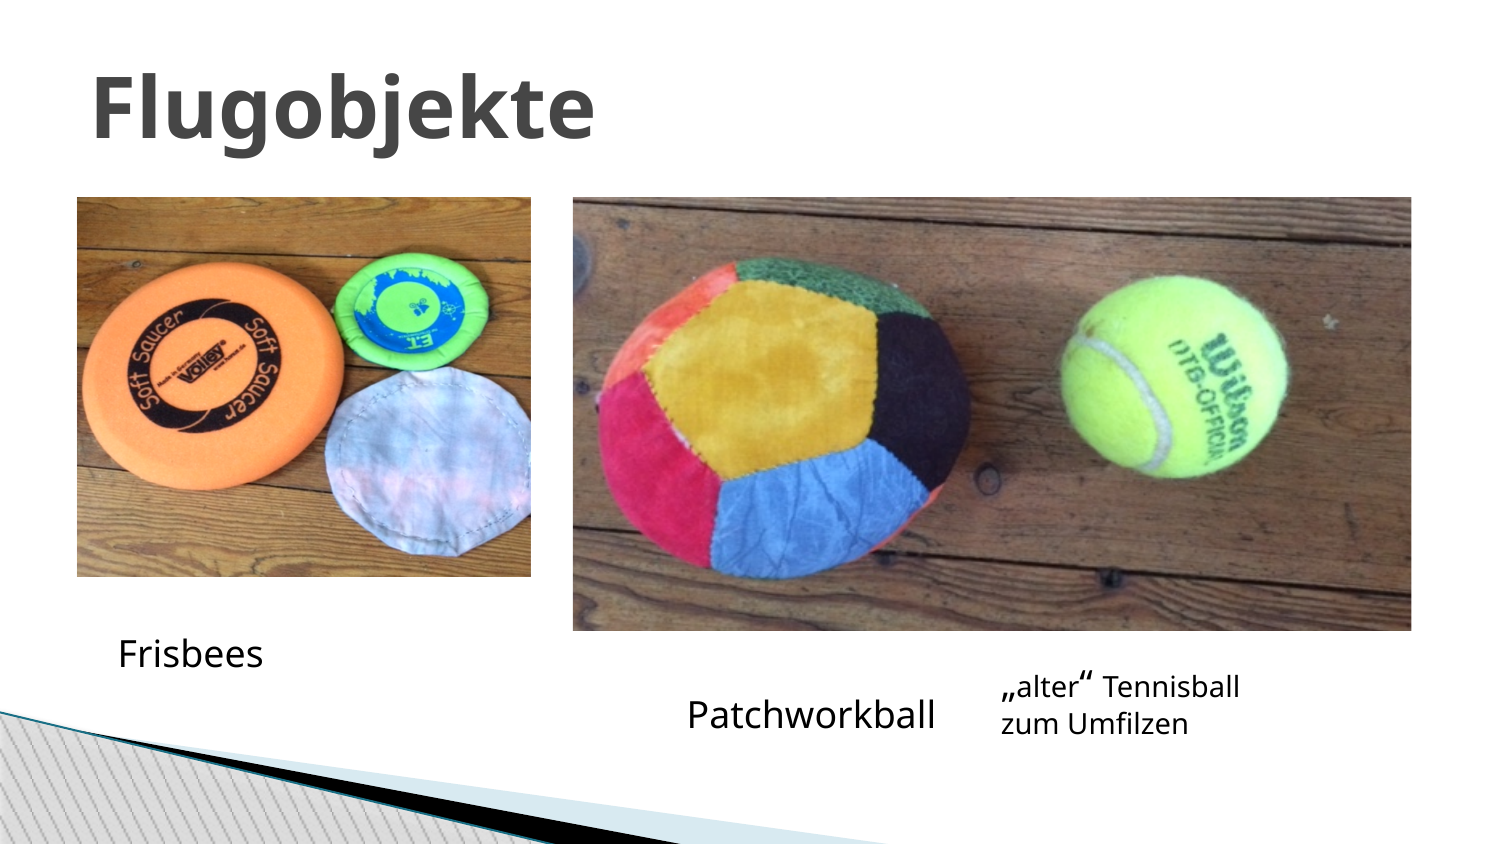

Flugobjekte
Frisbees
„alter“ Tennisball zum Umfilzen
Patchworkball